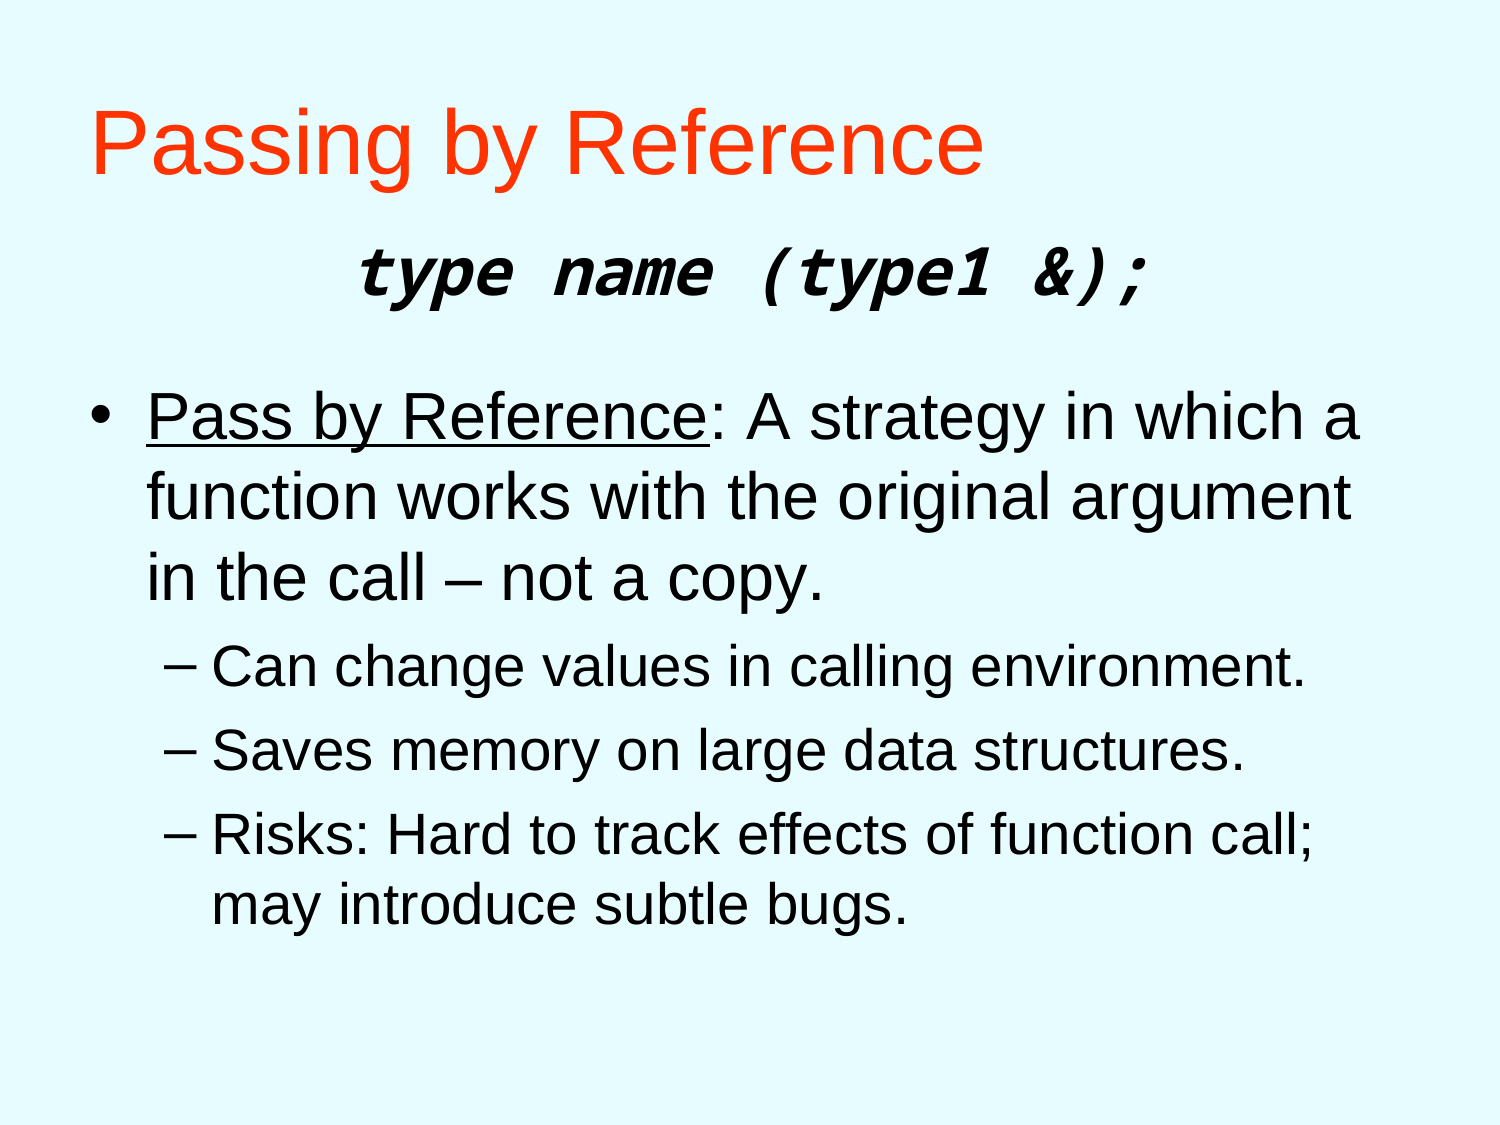

# Passing by Reference
type name (type1 &);
Pass by Reference: A strategy in which a function works with the original argument in the call – not a copy.
Can change values in calling environment.
Saves memory on large data structures.
Risks: Hard to track effects of function call; may introduce subtle bugs.